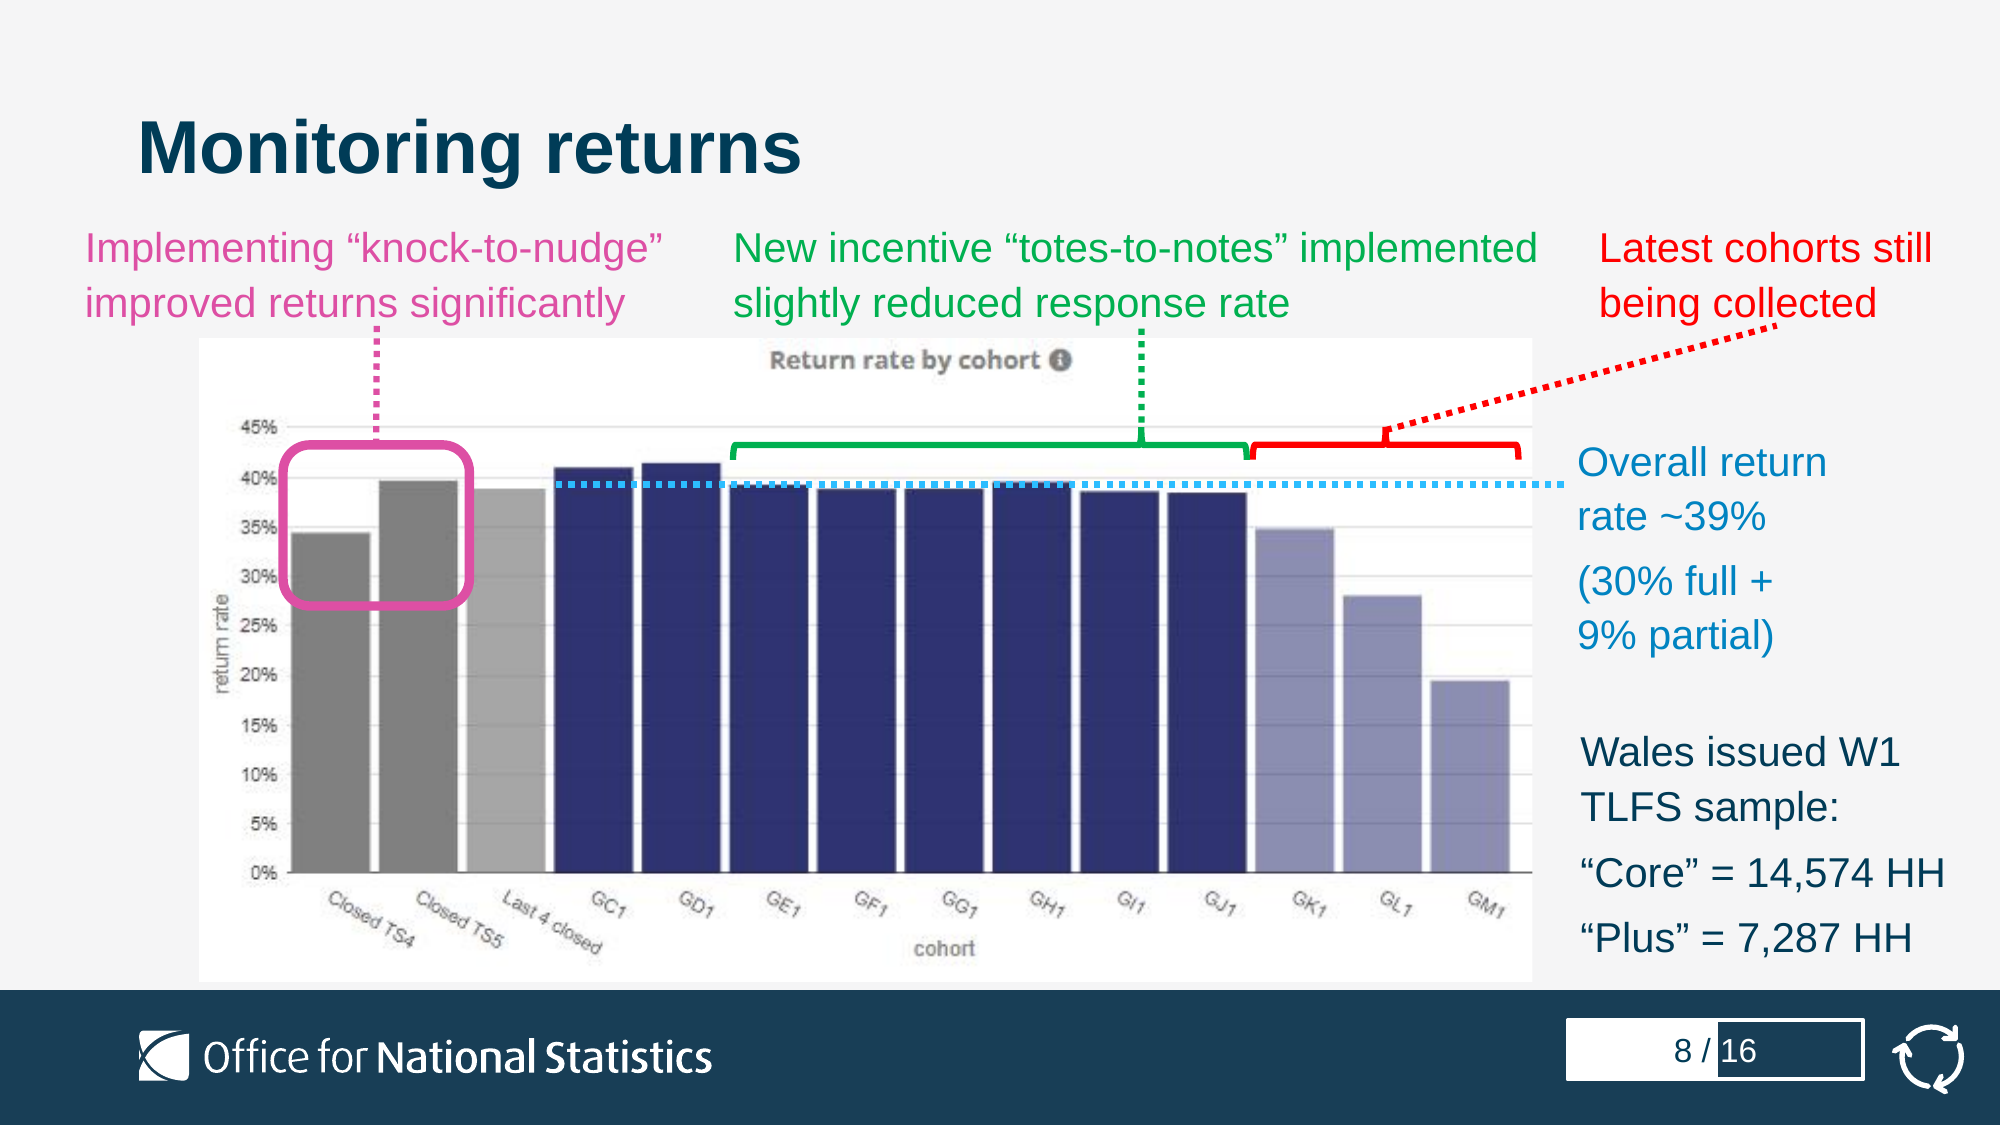

# Monitoring returns
Implementing “knock-to-nudge” improved returns significantly
New incentive “totes-to-notes” implemented slightly reduced response rate
Latest cohorts still being collected
Overall return rate ~39%
(30% full + 9% partial)
Wales issued W1 TLFS sample:
“Core” = 14,574 HH
“Plus” = 7,287 HH
8 / 16